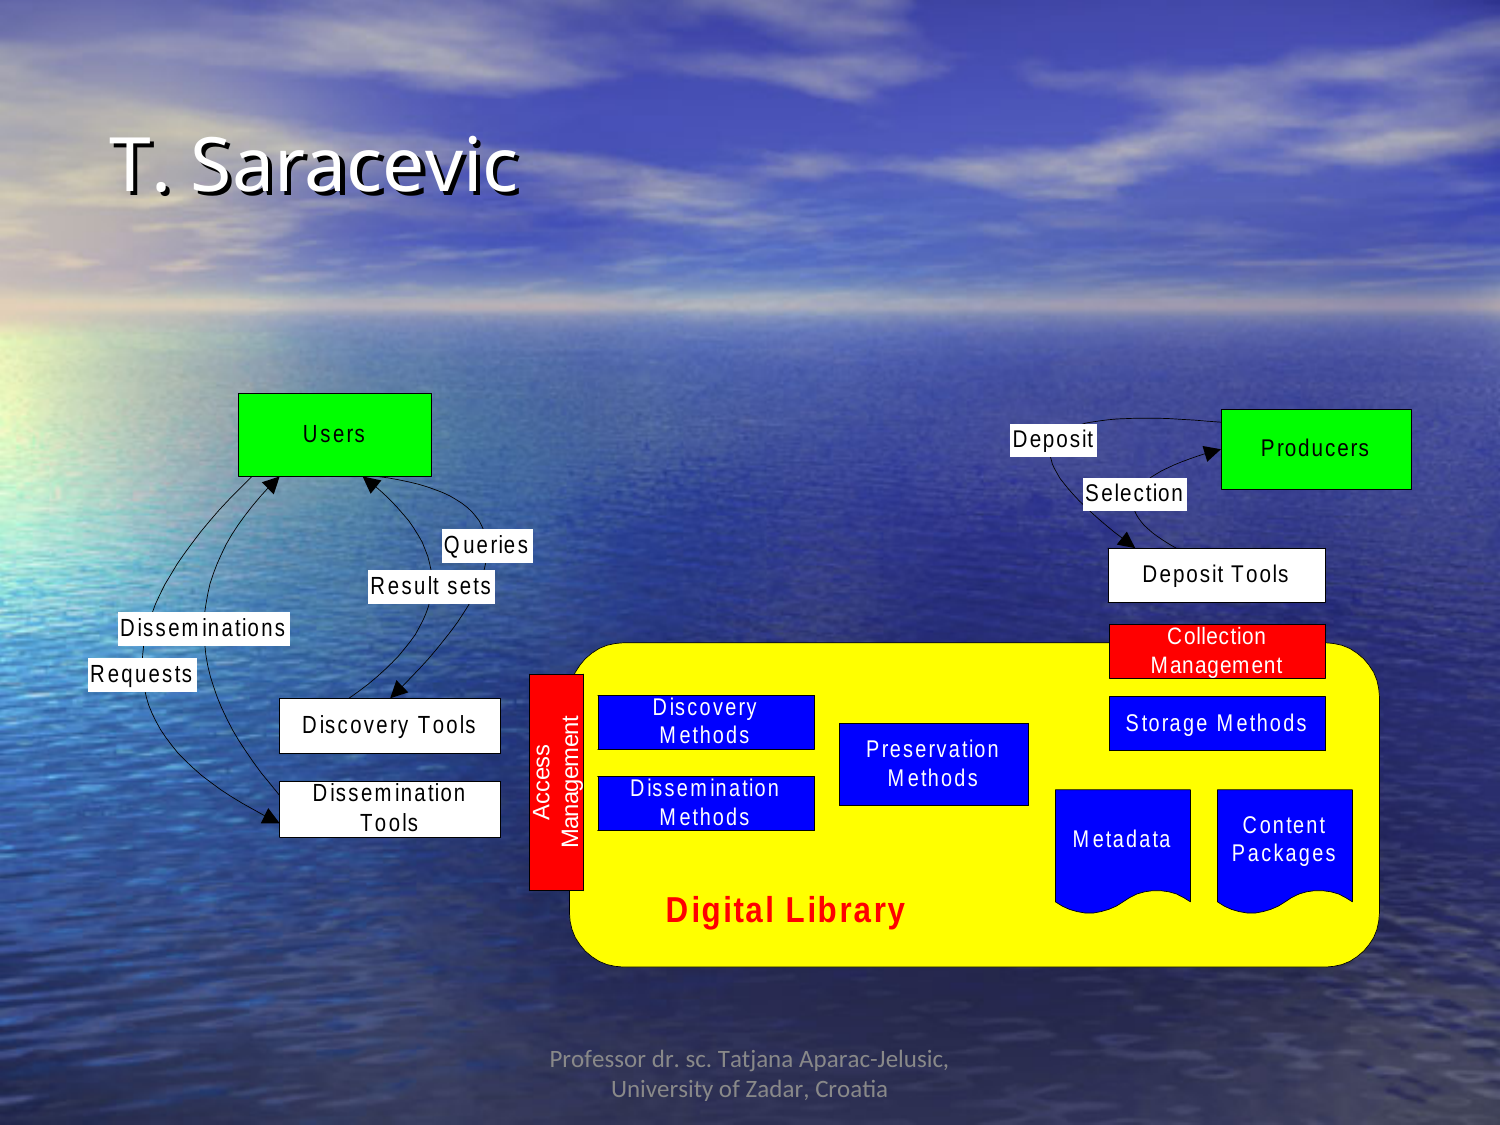

# T. Saracevic
Professor dr. sc. Tatjana Aparac-Jelusic, University of Zadar, Croatia